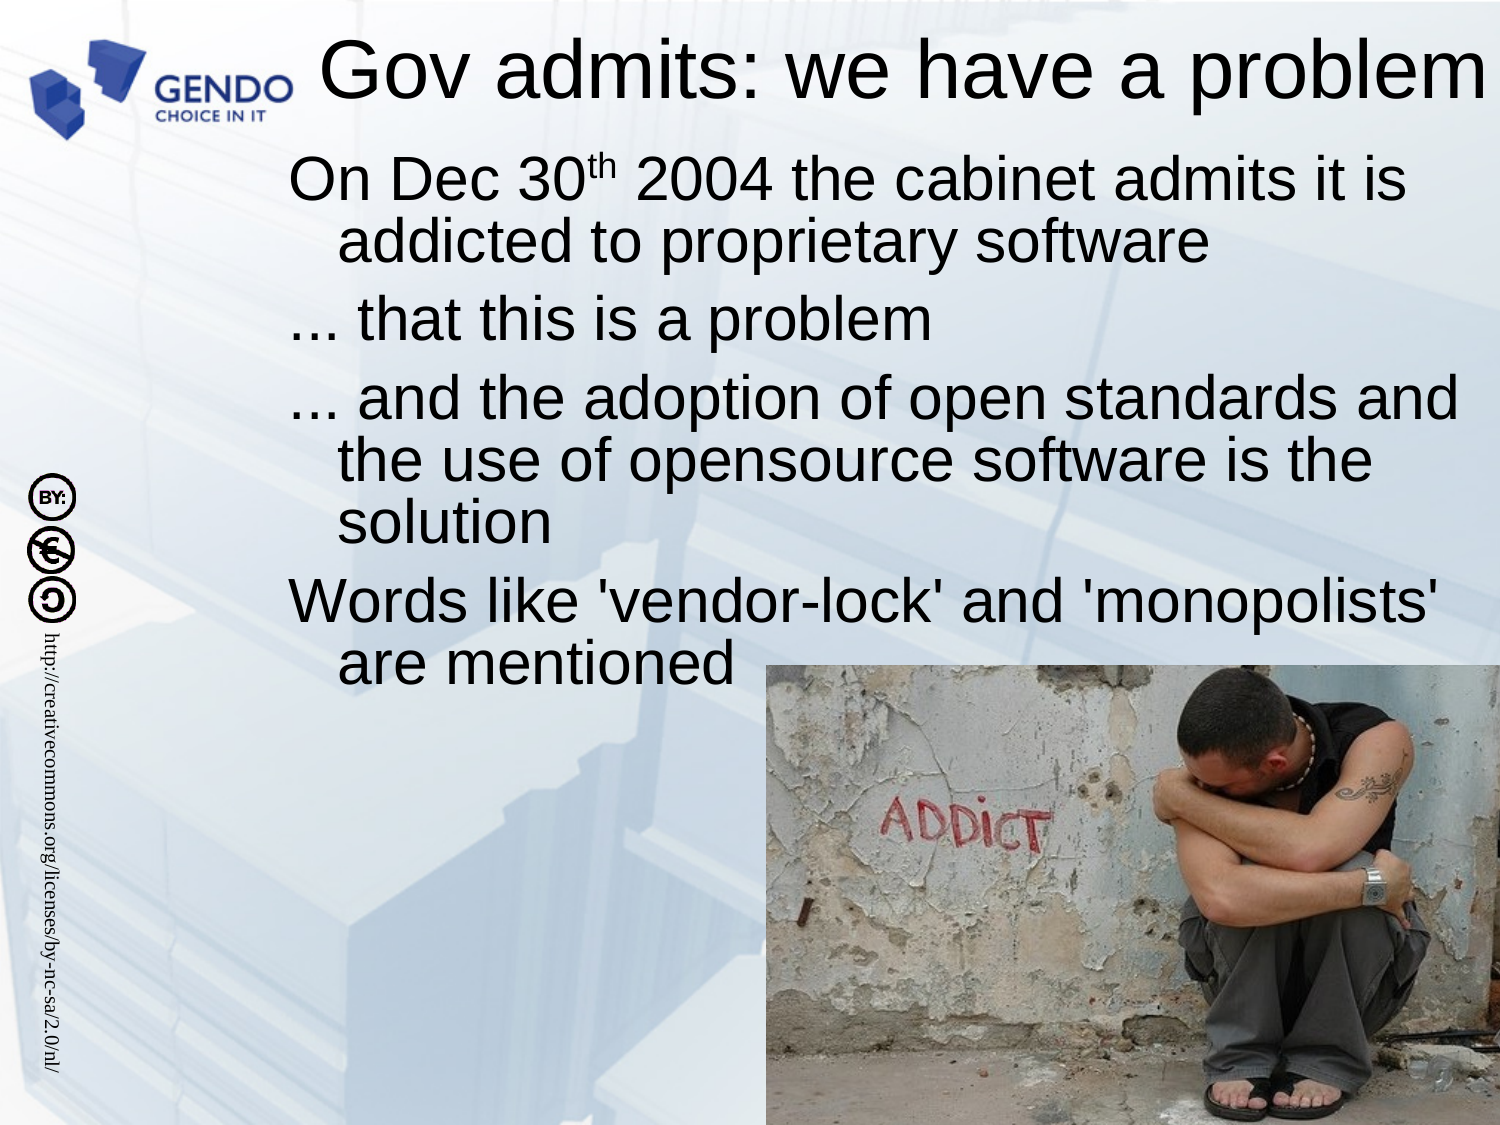

# Gov admits: we have a problem
On Dec 30th 2004 the cabinet admits it is addicted to proprietary software
... that this is a problem
... and the adoption of open standards and the use of opensource software is the solution
Words like 'vendor-lock' and 'monopolists' are mentioned